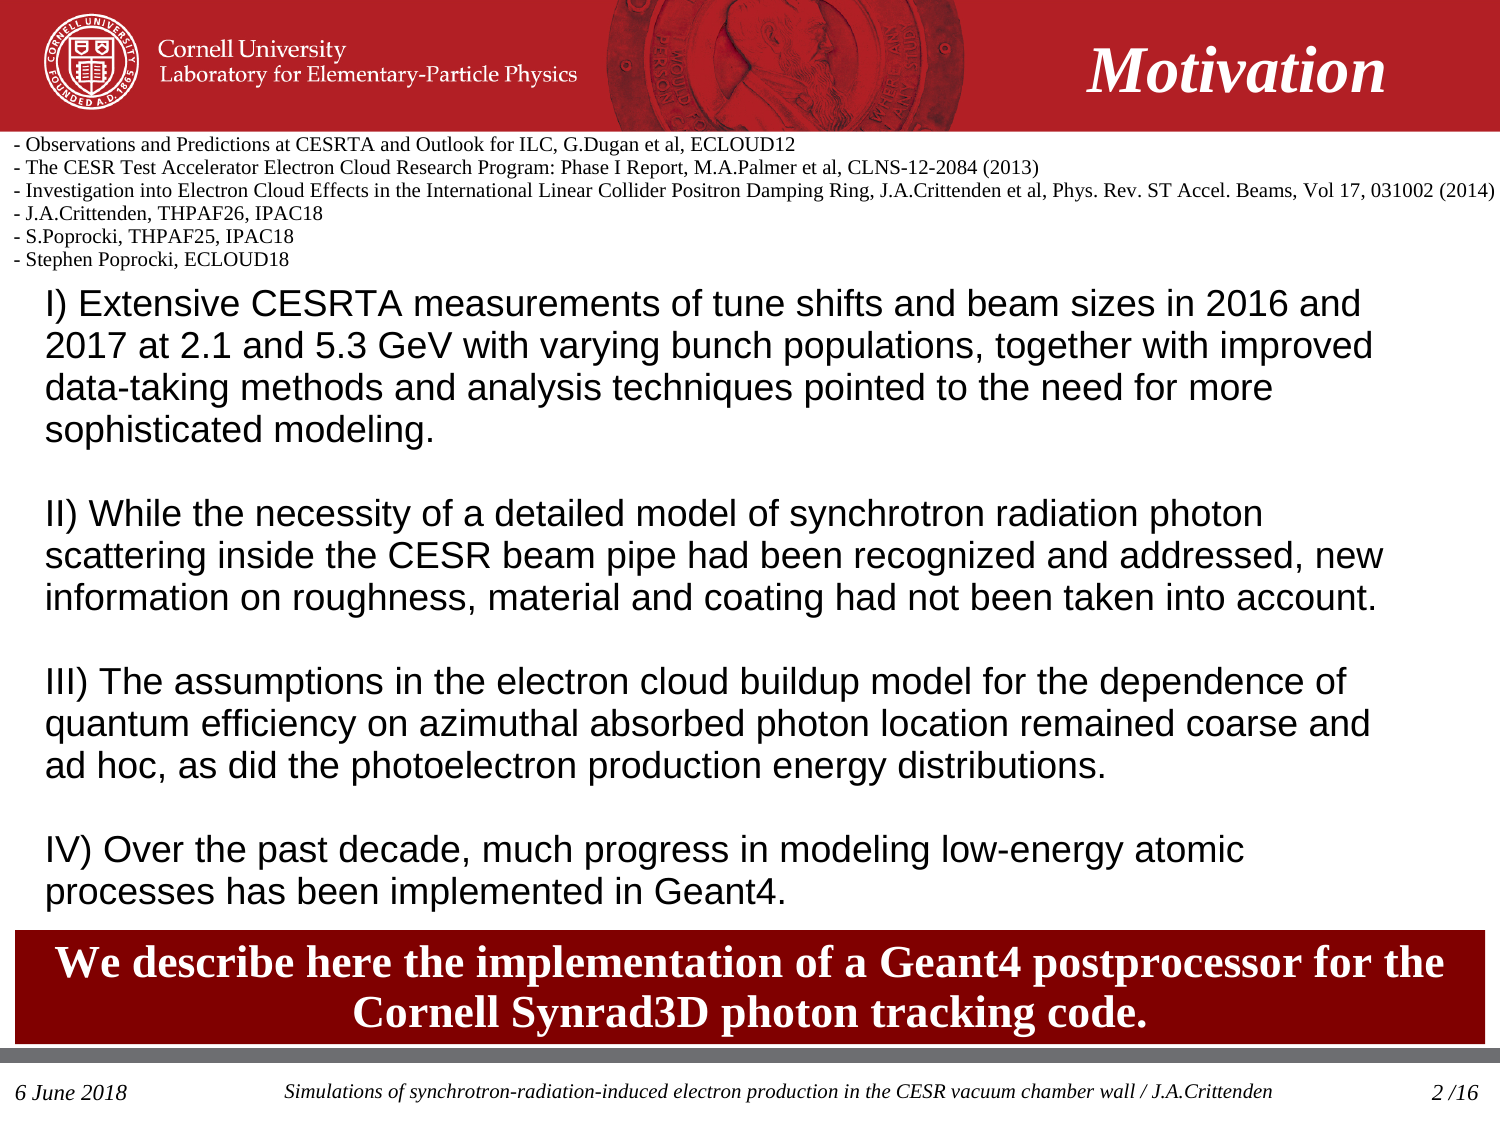

# Motivation
- Observations and Predictions at CESRTA and Outlook for ILC, G.Dugan et al, ECLOUD12
- The CESR Test Accelerator Electron Cloud Research Program: Phase I Report, M.A.Palmer et al, CLNS-12-2084 (2013)
- Investigation into Electron Cloud Effects in the International Linear Collider Positron Damping Ring, J.A.Crittenden et al, Phys. Rev. ST Accel. Beams, Vol 17, 031002 (2014)
- J.A.Crittenden, THPAF26, IPAC18
- S.Poprocki, THPAF25, IPAC18
- Stephen Poprocki, ECLOUD18
I) Extensive CESRTA measurements of tune shifts and beam sizes in 2016 and 2017 at 2.1 and 5.3 GeV with varying bunch populations, together with improved data-taking methods and analysis techniques pointed to the need for more sophisticated modeling.
II) While the necessity of a detailed model of synchrotron radiation photon scattering inside the CESR beam pipe had been recognized and addressed, new information on roughness, material and coating had not been taken into account.
III) The assumptions in the electron cloud buildup model for the dependence of quantum efficiency on azimuthal absorbed photon location remained coarse and ad hoc, as did the photoelectron production energy distributions.
IV) Over the past decade, much progress in modeling low-energy atomic processes has been implemented in Geant4.
We describe here the implementation of a Geant4 postprocessor for the Cornell Synrad3D photon tracking code.